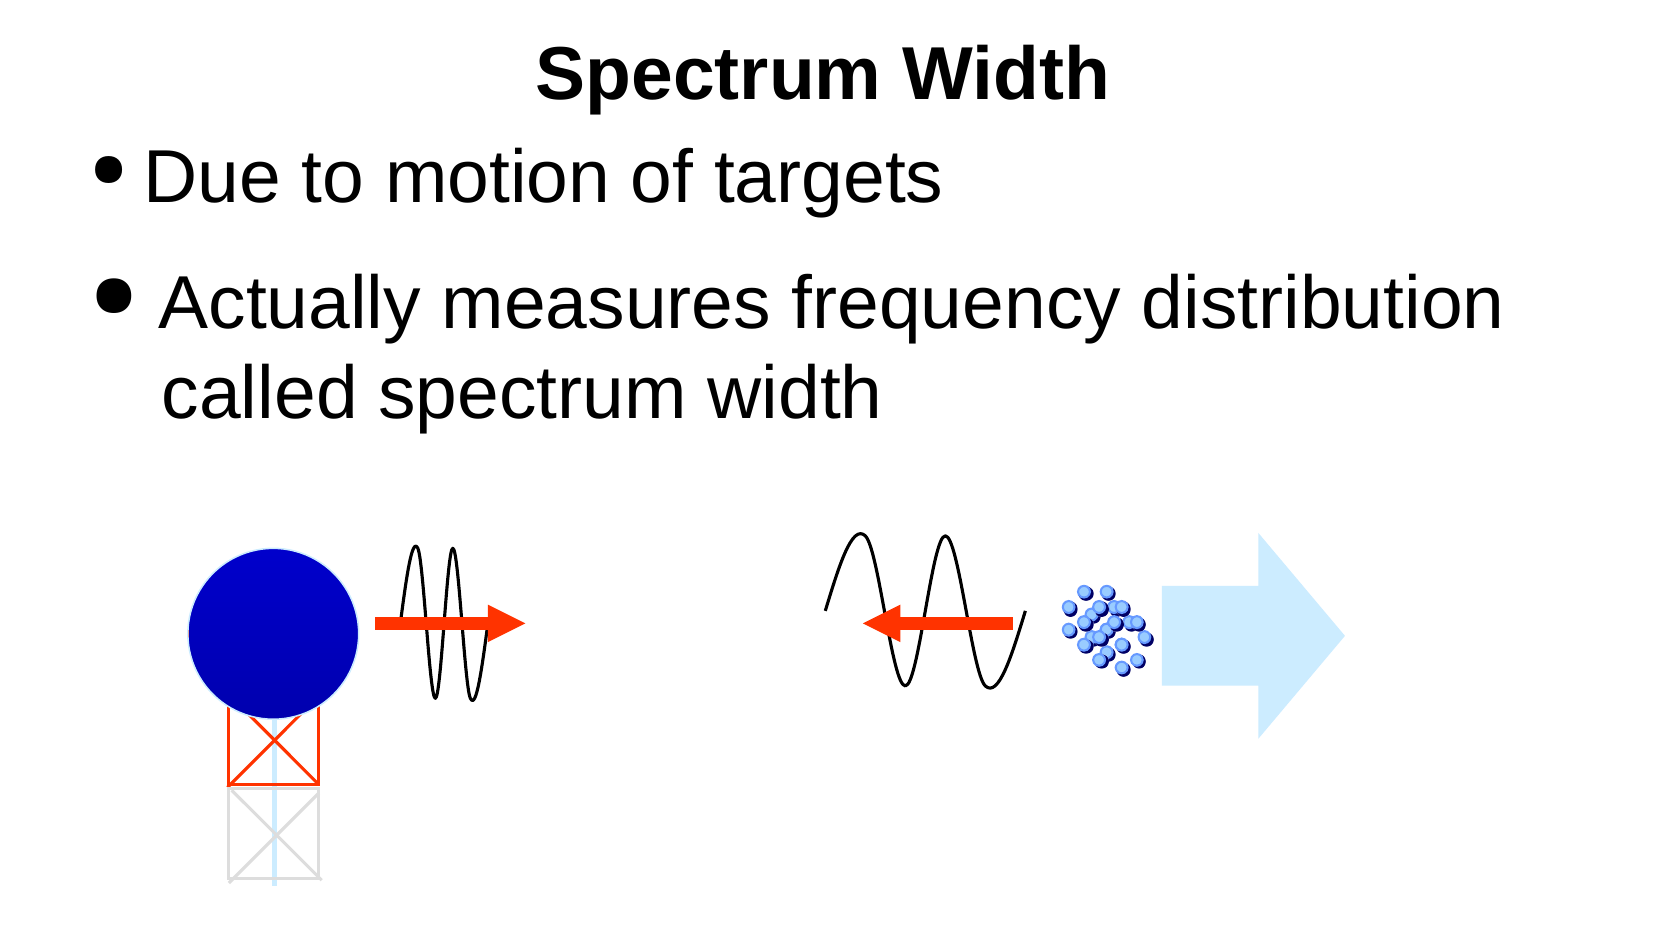

# Spectrum Width
 Due to motion of targets
 Actually measures frequency distribution called spectrum width